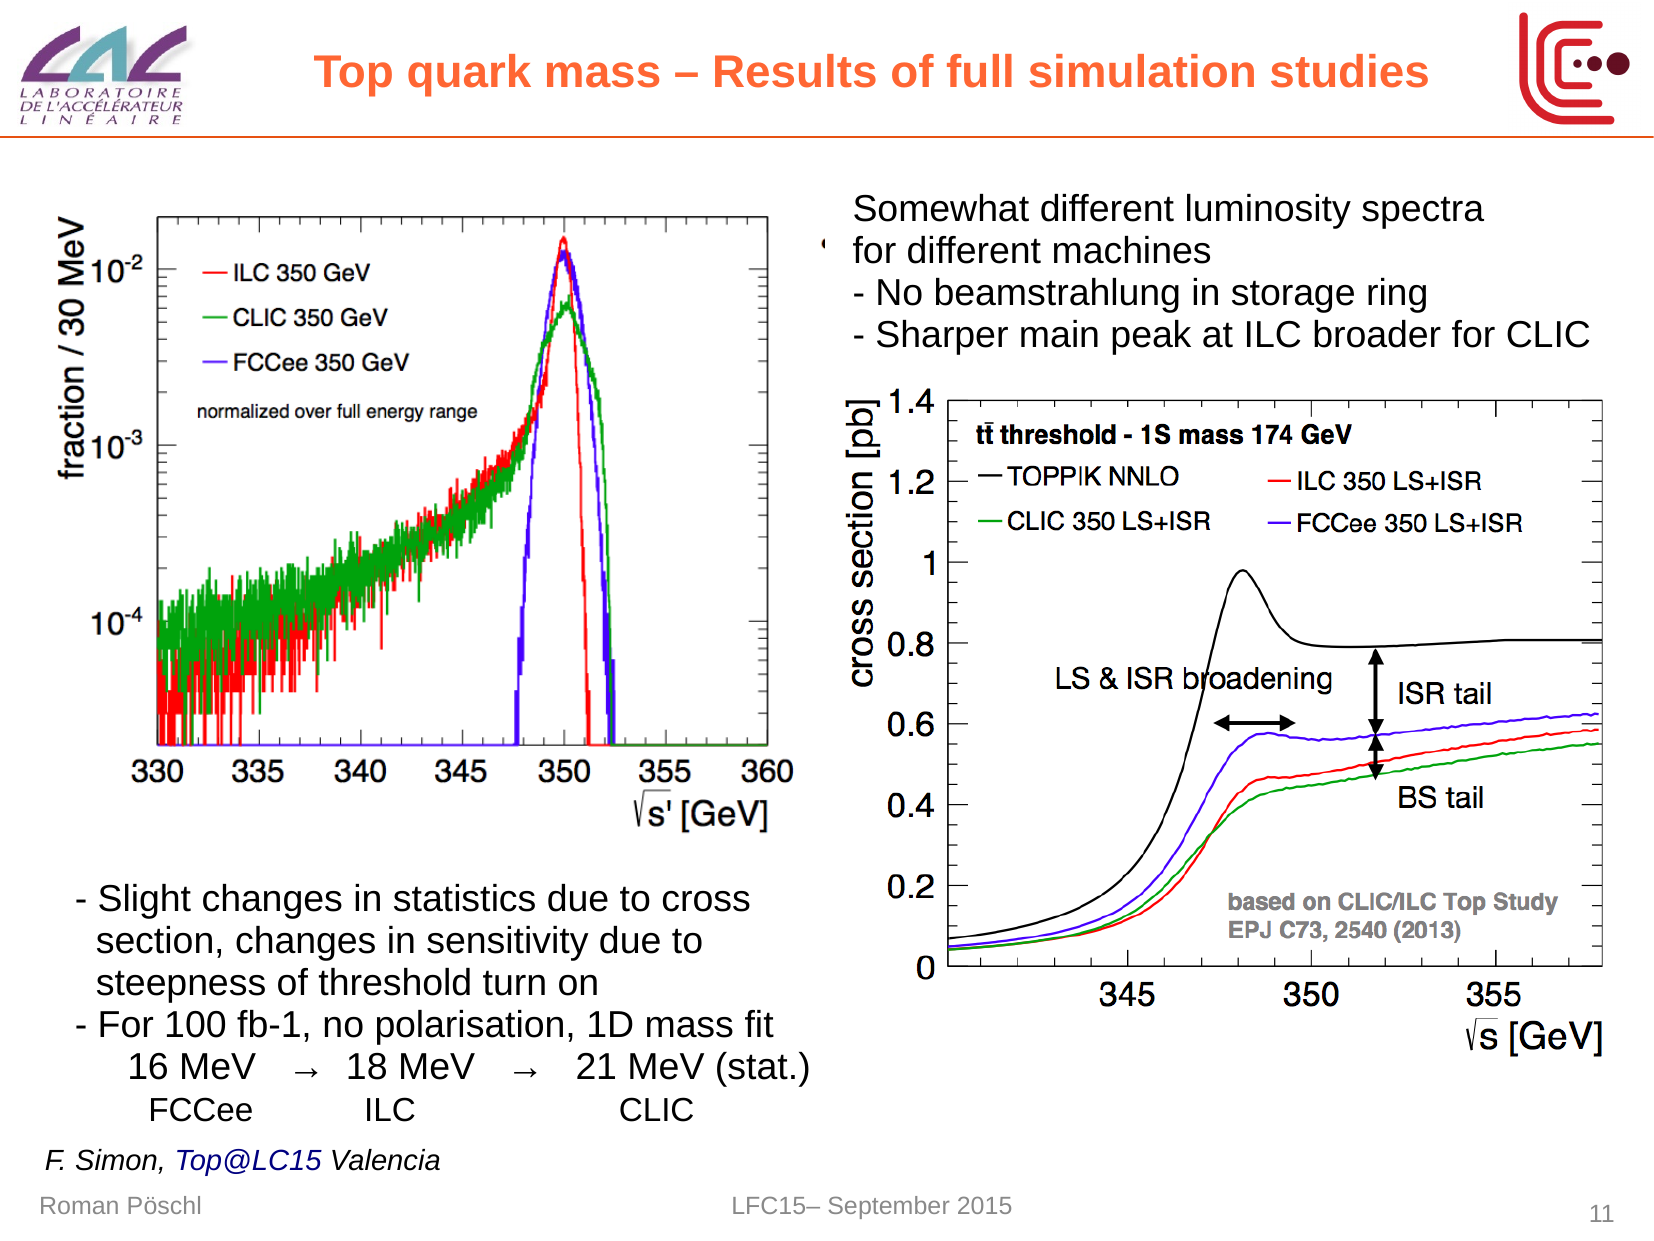

# Top quark mass – Results of full simulation studies
Somewhat different luminosity spectra
for different machines
- No beamstrahlung in storage ring
- Sharper main peak at ILC broader for CLIC
- Slight changes in statistics due to cross
 section, changes in sensitivity due to
 steepness of threshold turn on
- For 100 fb-1, no polarisation, 1D mass fit
 16 MeV → 18 MeV → 21 MeV (stat.)
 FCCee ILC CLIC
F. Simon, Top@LC15 Valencia